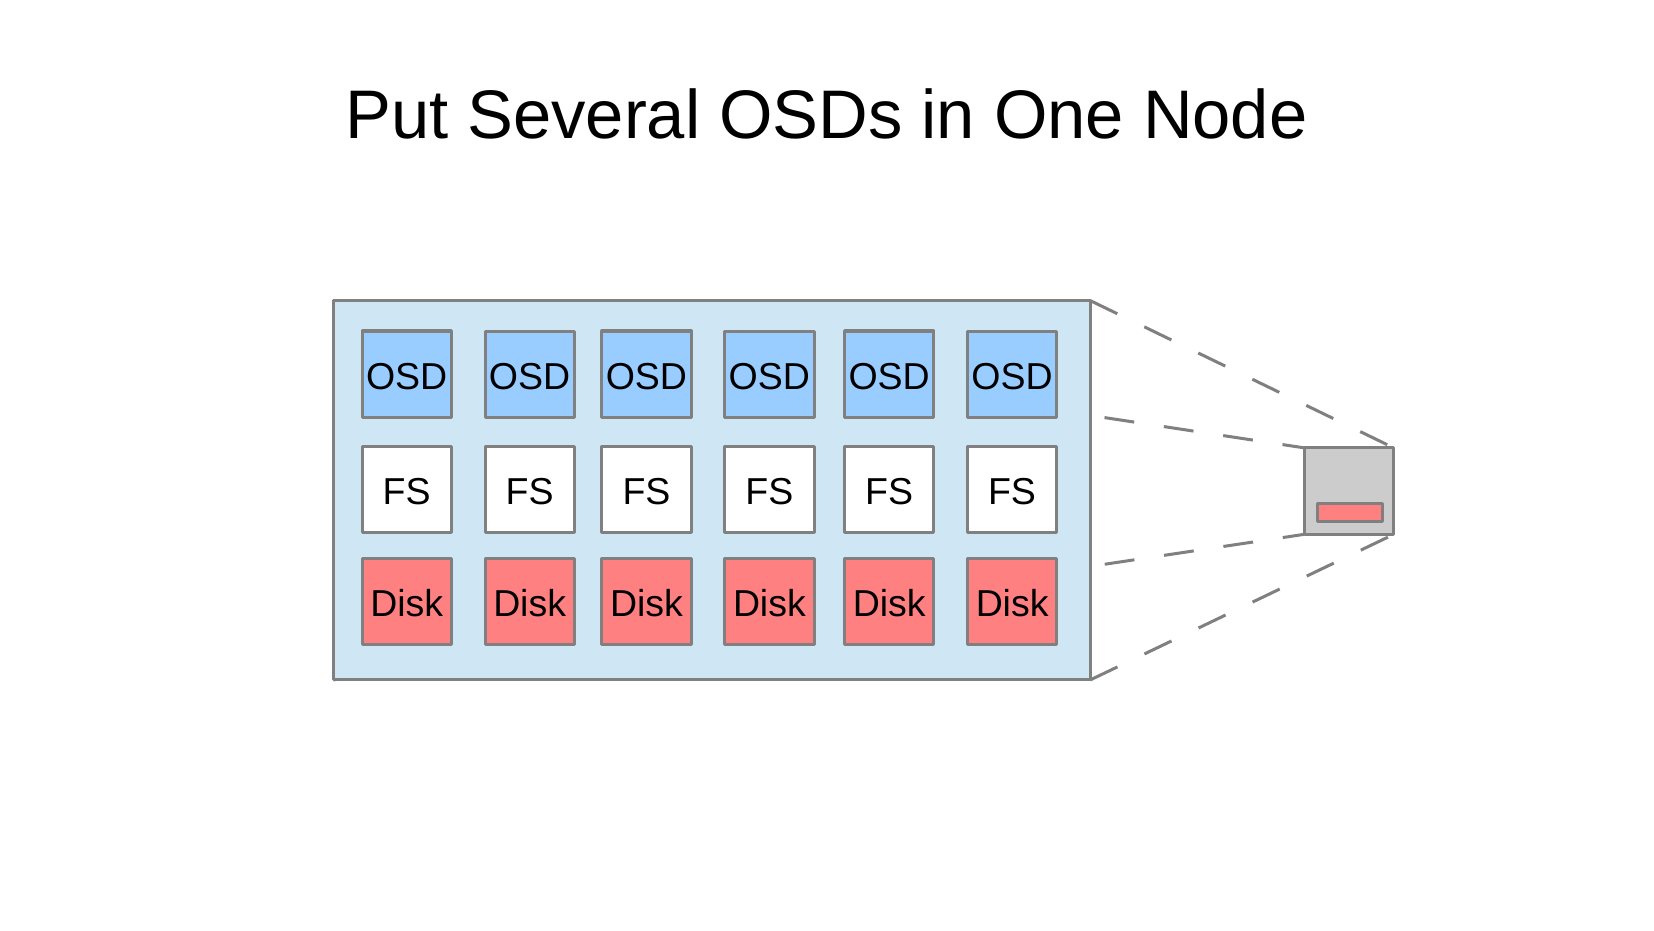

# Put Several OSDs in One Node
OSD
OSD
OSD
OSD
OSD
OSD
FS
FS
FS
FS
FS
FS
Disk
Disk
Disk
Disk
Disk
Disk